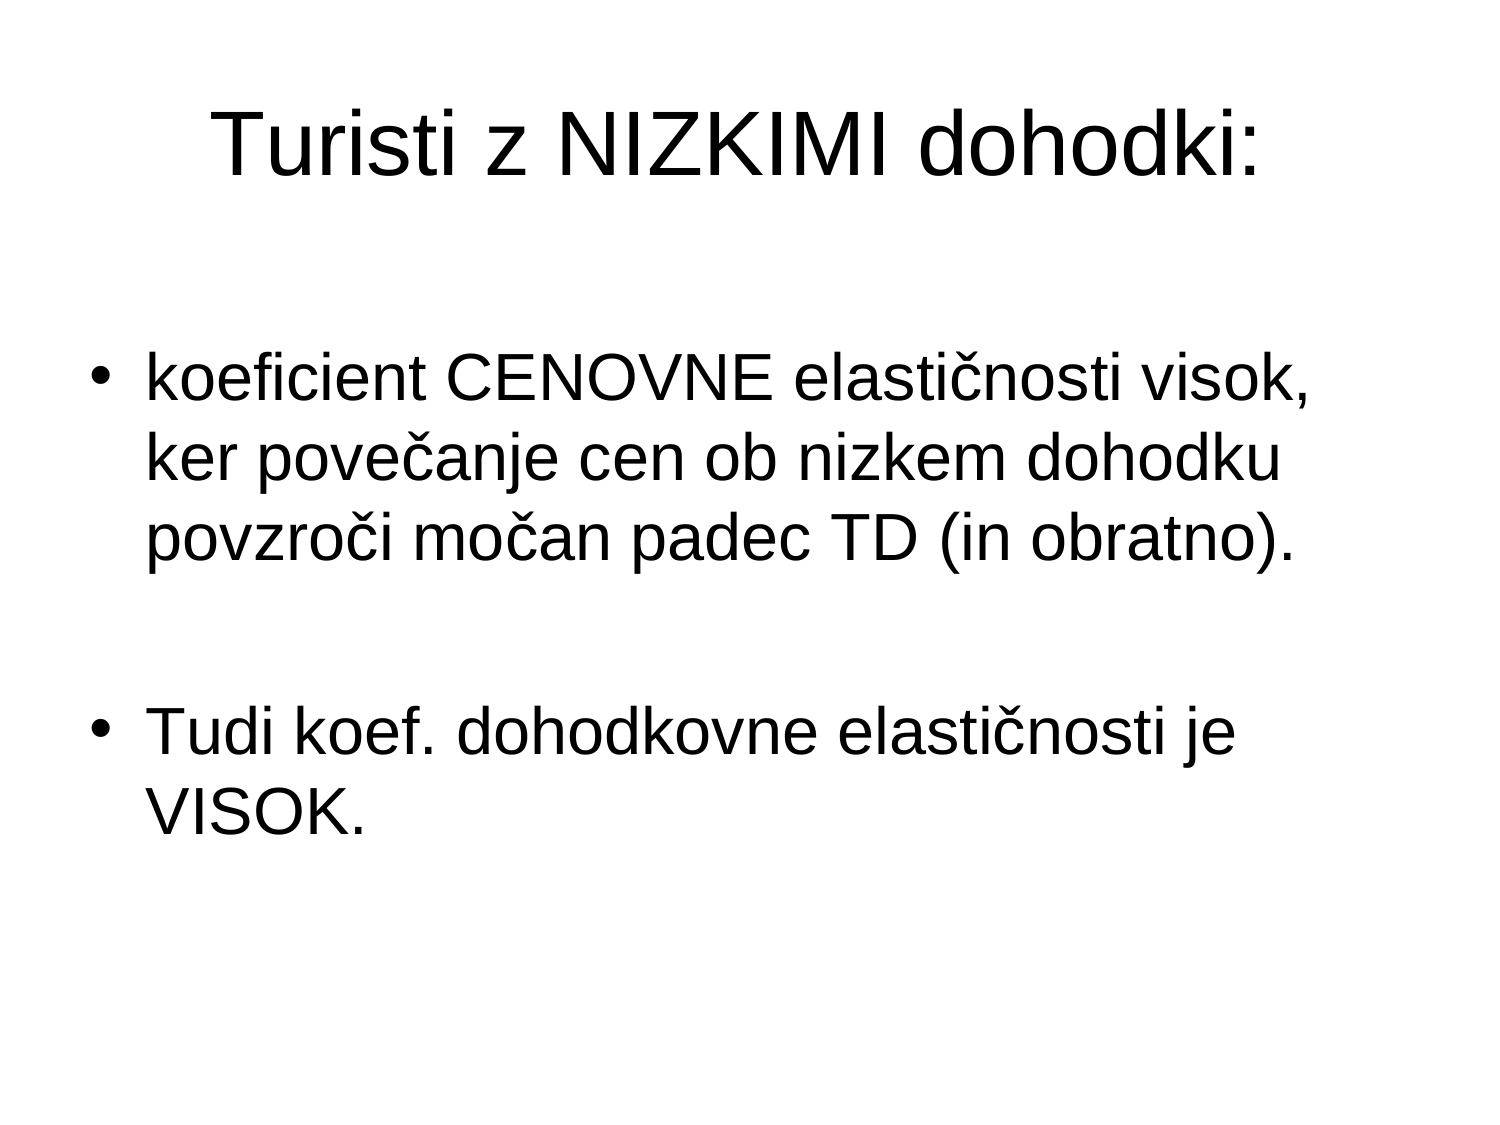

# Turisti z NIZKIMI dohodki:
koeficient CENOVNE elastičnosti visok, ker povečanje cen ob nizkem dohodku povzroči močan padec TD (in obratno).
Tudi koef. dohodkovne elastičnosti je VISOK.